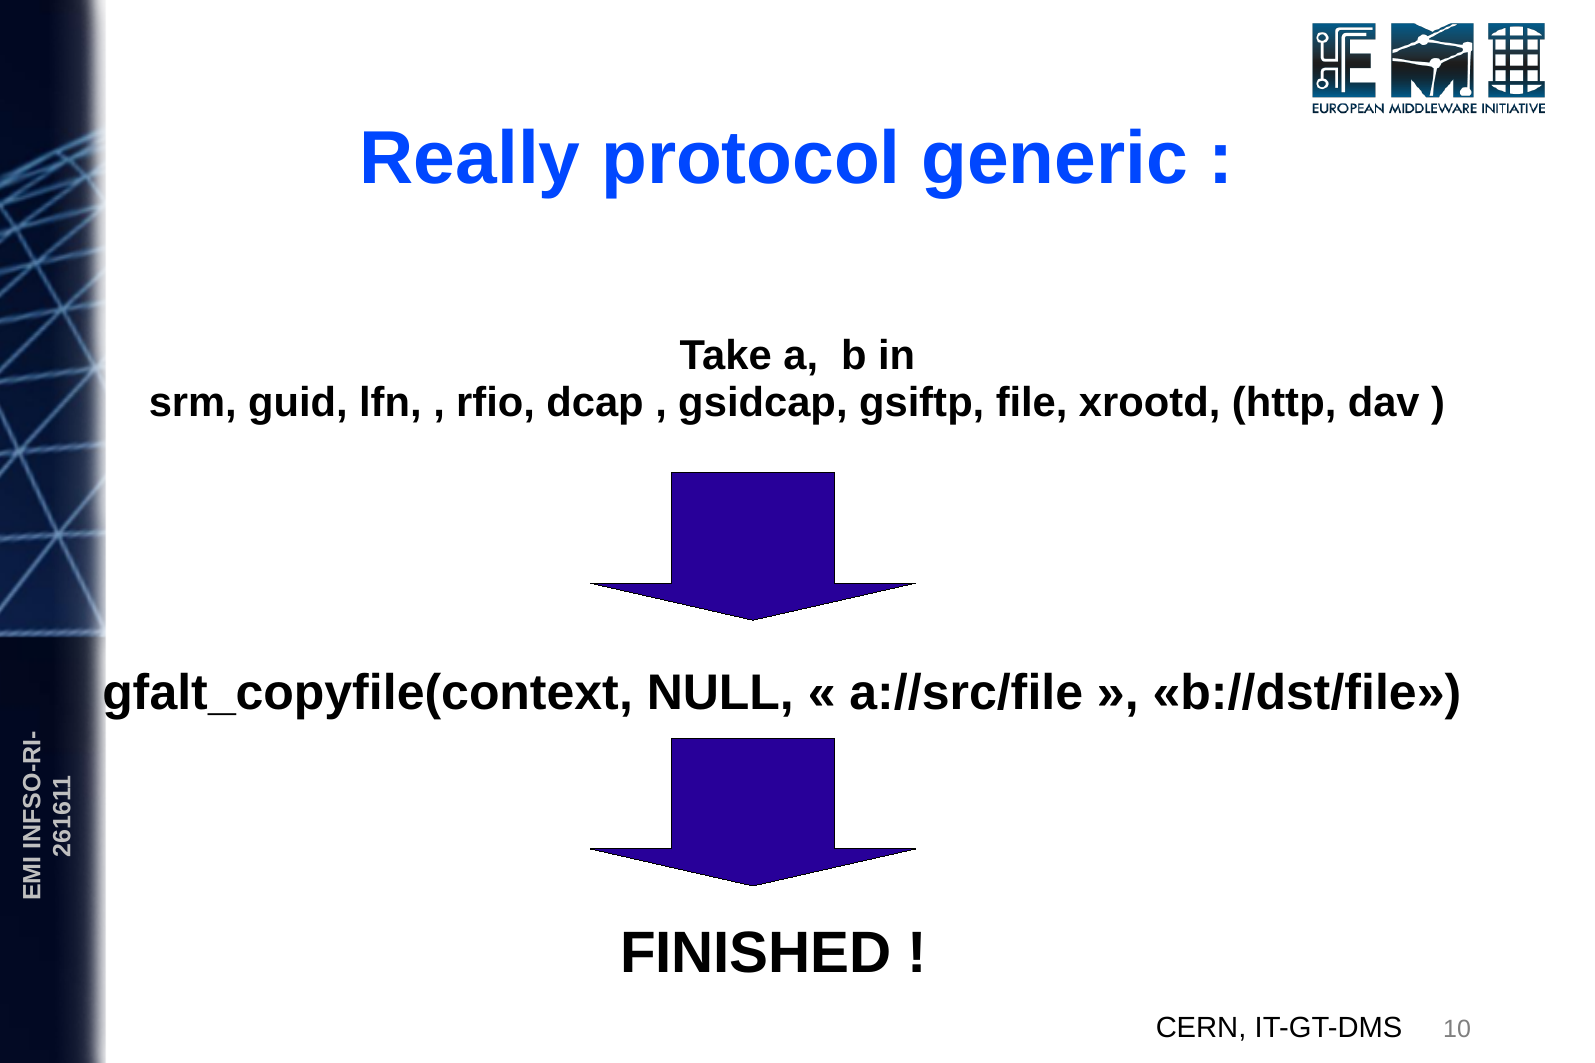

Really protocol generic :
 Take a, b in
srm, guid, lfn, , rfio, dcap , gsidcap, gsiftp, file, xrootd, (http, dav )
gfalt_copyfile(context, NULL, « a://src/file », «b://dst/file»)
FINISHED !
CERN, IT-GT-DMS
10